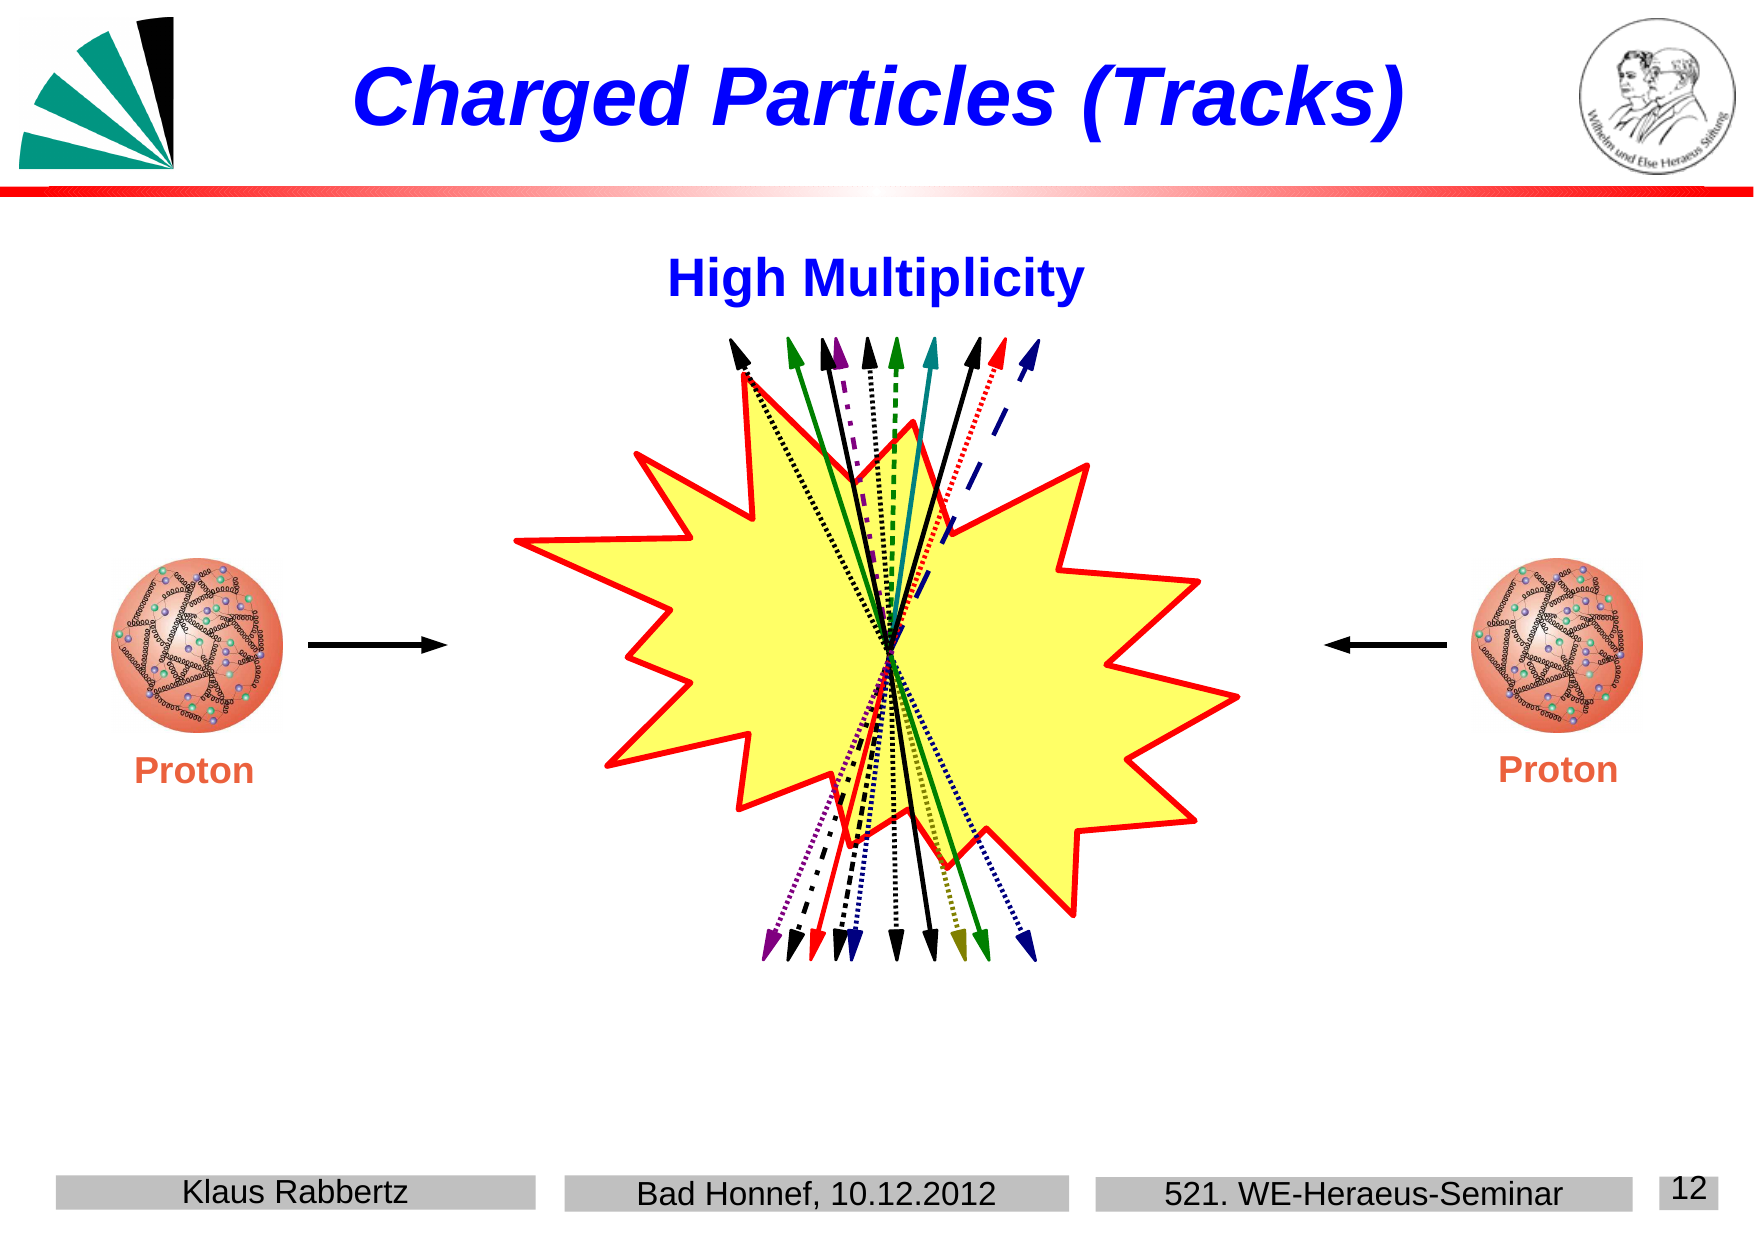

# Charged Particles (Tracks)
High Multiplicity
Proton
Proton